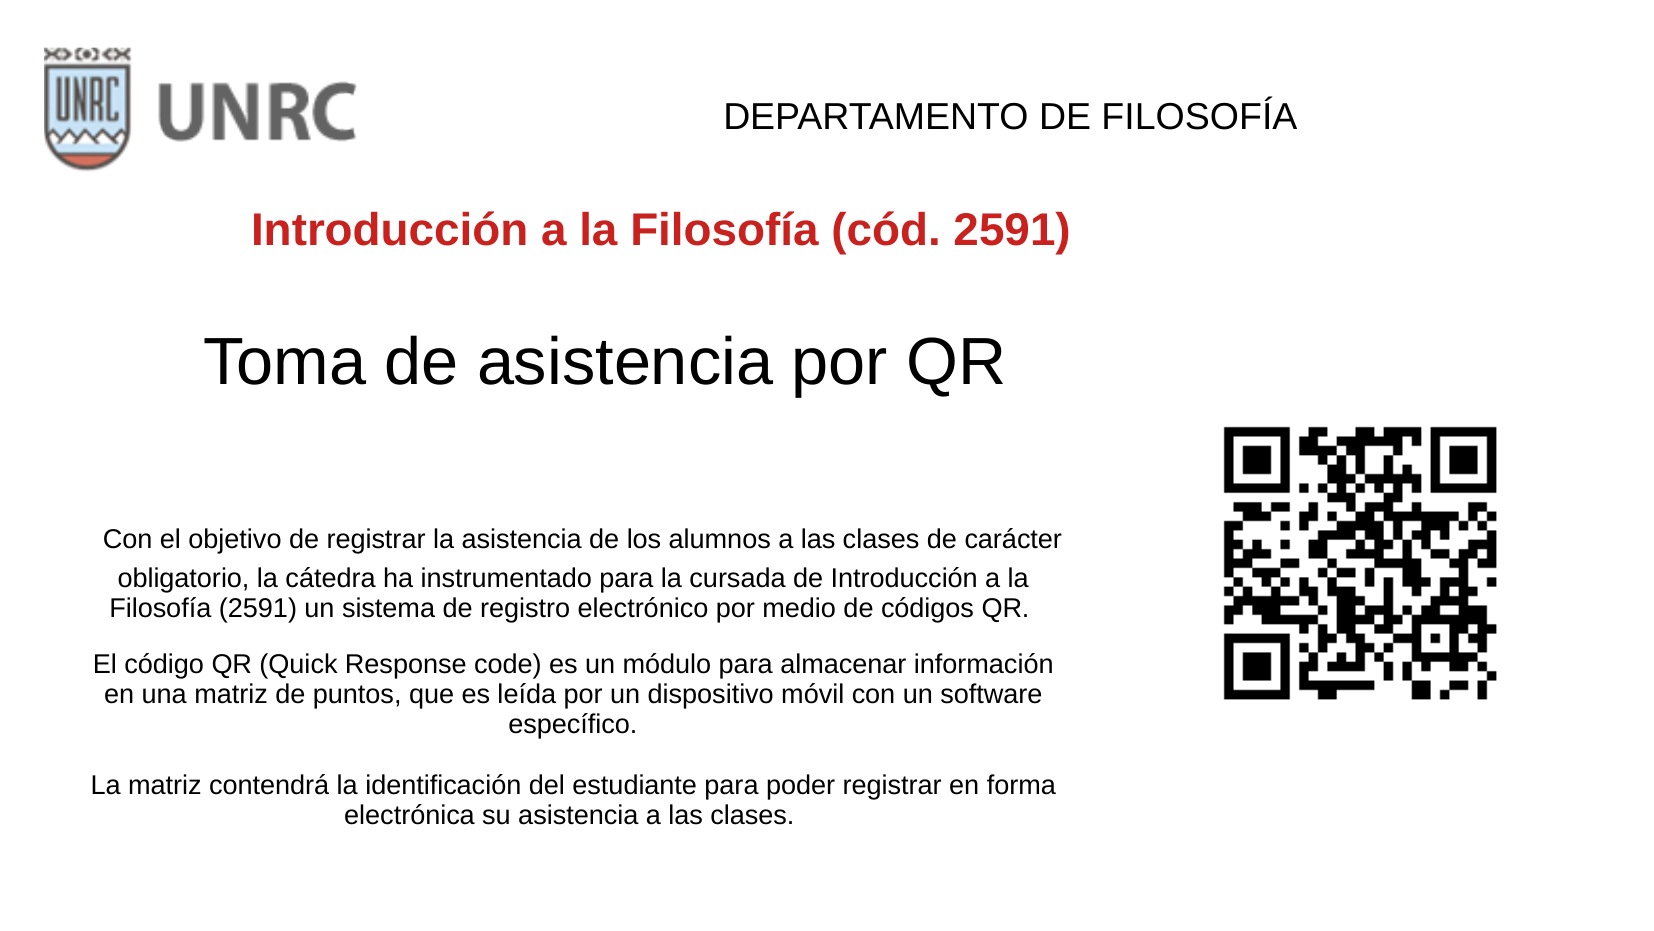

DEPARTAMENTO DE FILOSOFÍA
Introducción a la Filosofía (cód. 2591)
# Toma de asistencia por QR
 Con el objetivo de registrar la asistencia de los alumnos a las clases de carácter obligatorio, la cátedra ha instrumentado para la cursada de Introducción a la Filosofía (2591) un sistema de registro electrónico por medio de códigos QR.
El código QR (Quick Response code) es un módulo para almacenar información en una matriz de puntos, que es leída por un dispositivo móvil con un software específico.
La matriz contendrá la identificación del estudiante para poder registrar en forma electrónica su asistencia a las clases.